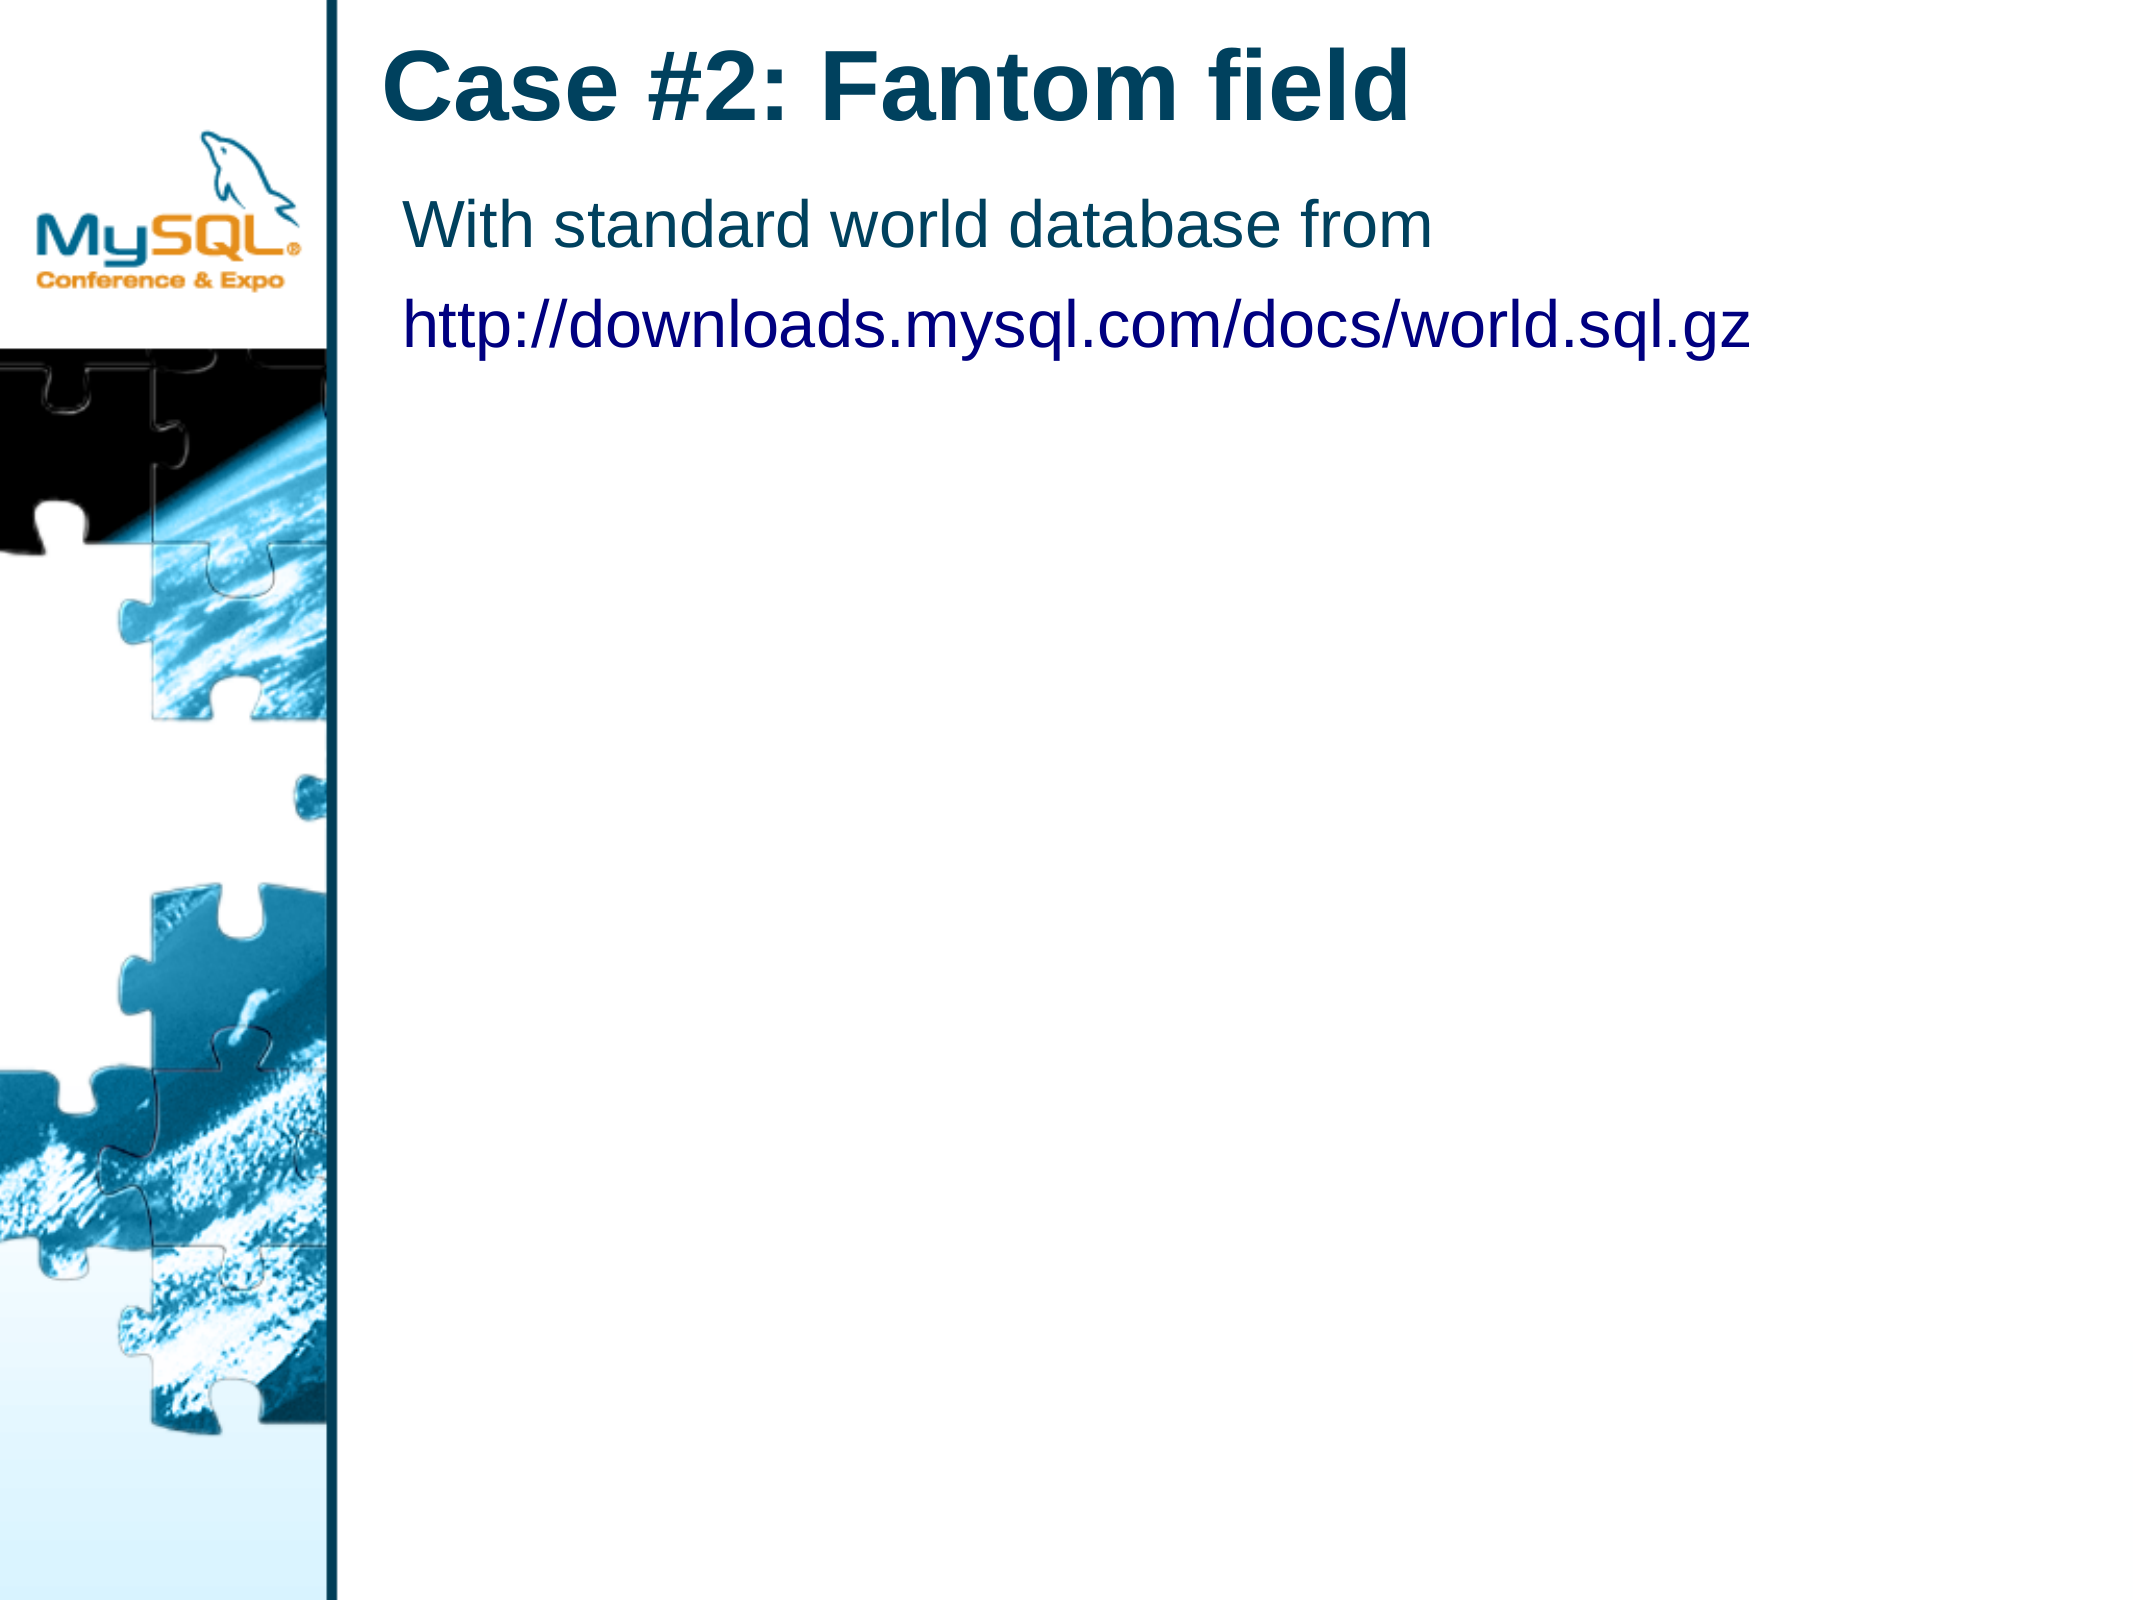

# Case #2: Fantom field
With standard world database from
http://downloads.mysql.com/docs/world.sql.gz